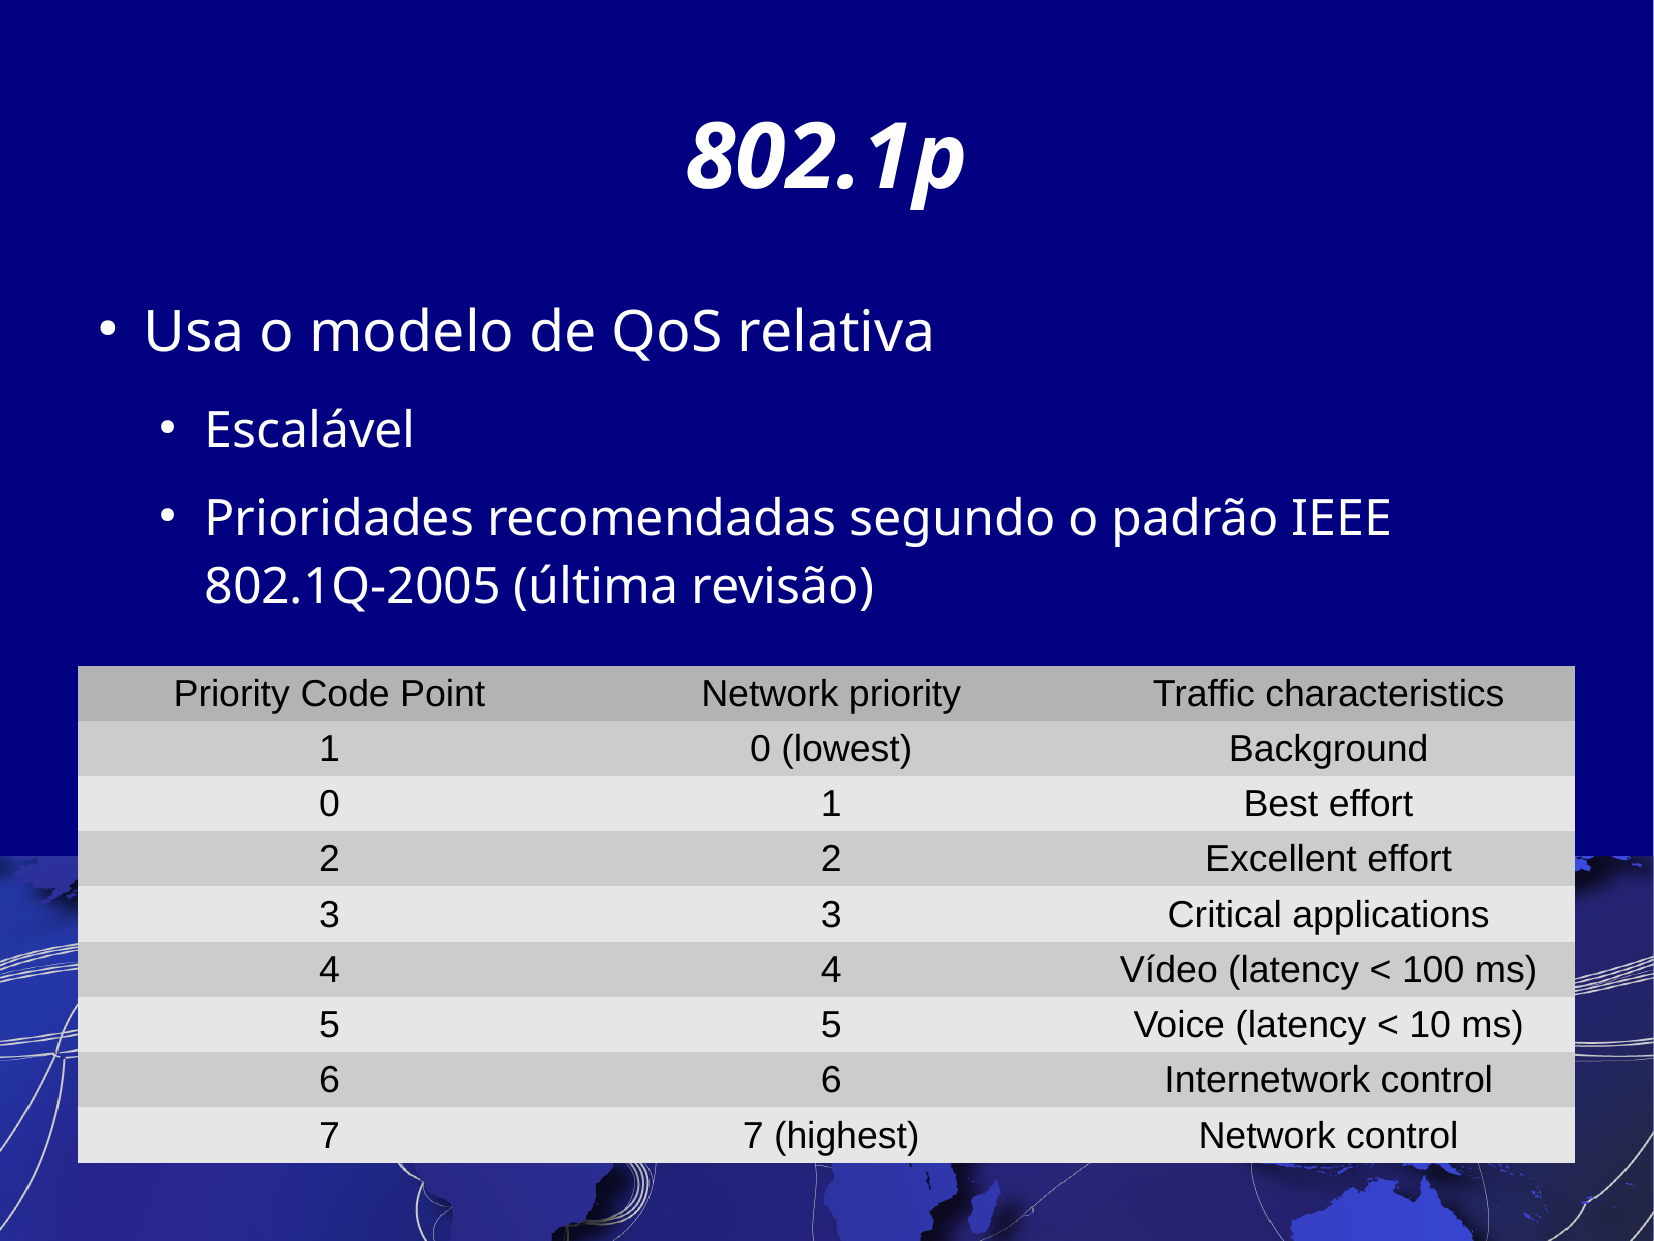

# 802.1p
Usa o modelo de QoS relativa
Escalável
Prioridades recomendadas segundo o padrão IEEE 802.1Q-2005 (última revisão)
| Priority Code Point | Network priority | Traffic characteristics |
| --- | --- | --- |
| 1 | 0 (lowest) | Background |
| 0 | 1 | Best effort |
| 2 | 2 | Excellent effort |
| 3 | 3 | Critical applications |
| 4 | 4 | Vídeo (latency < 100 ms) |
| 5 | 5 | Voice (latency < 10 ms) |
| 6 | 6 | Internetwork control |
| 7 | 7 (highest) | Network control |